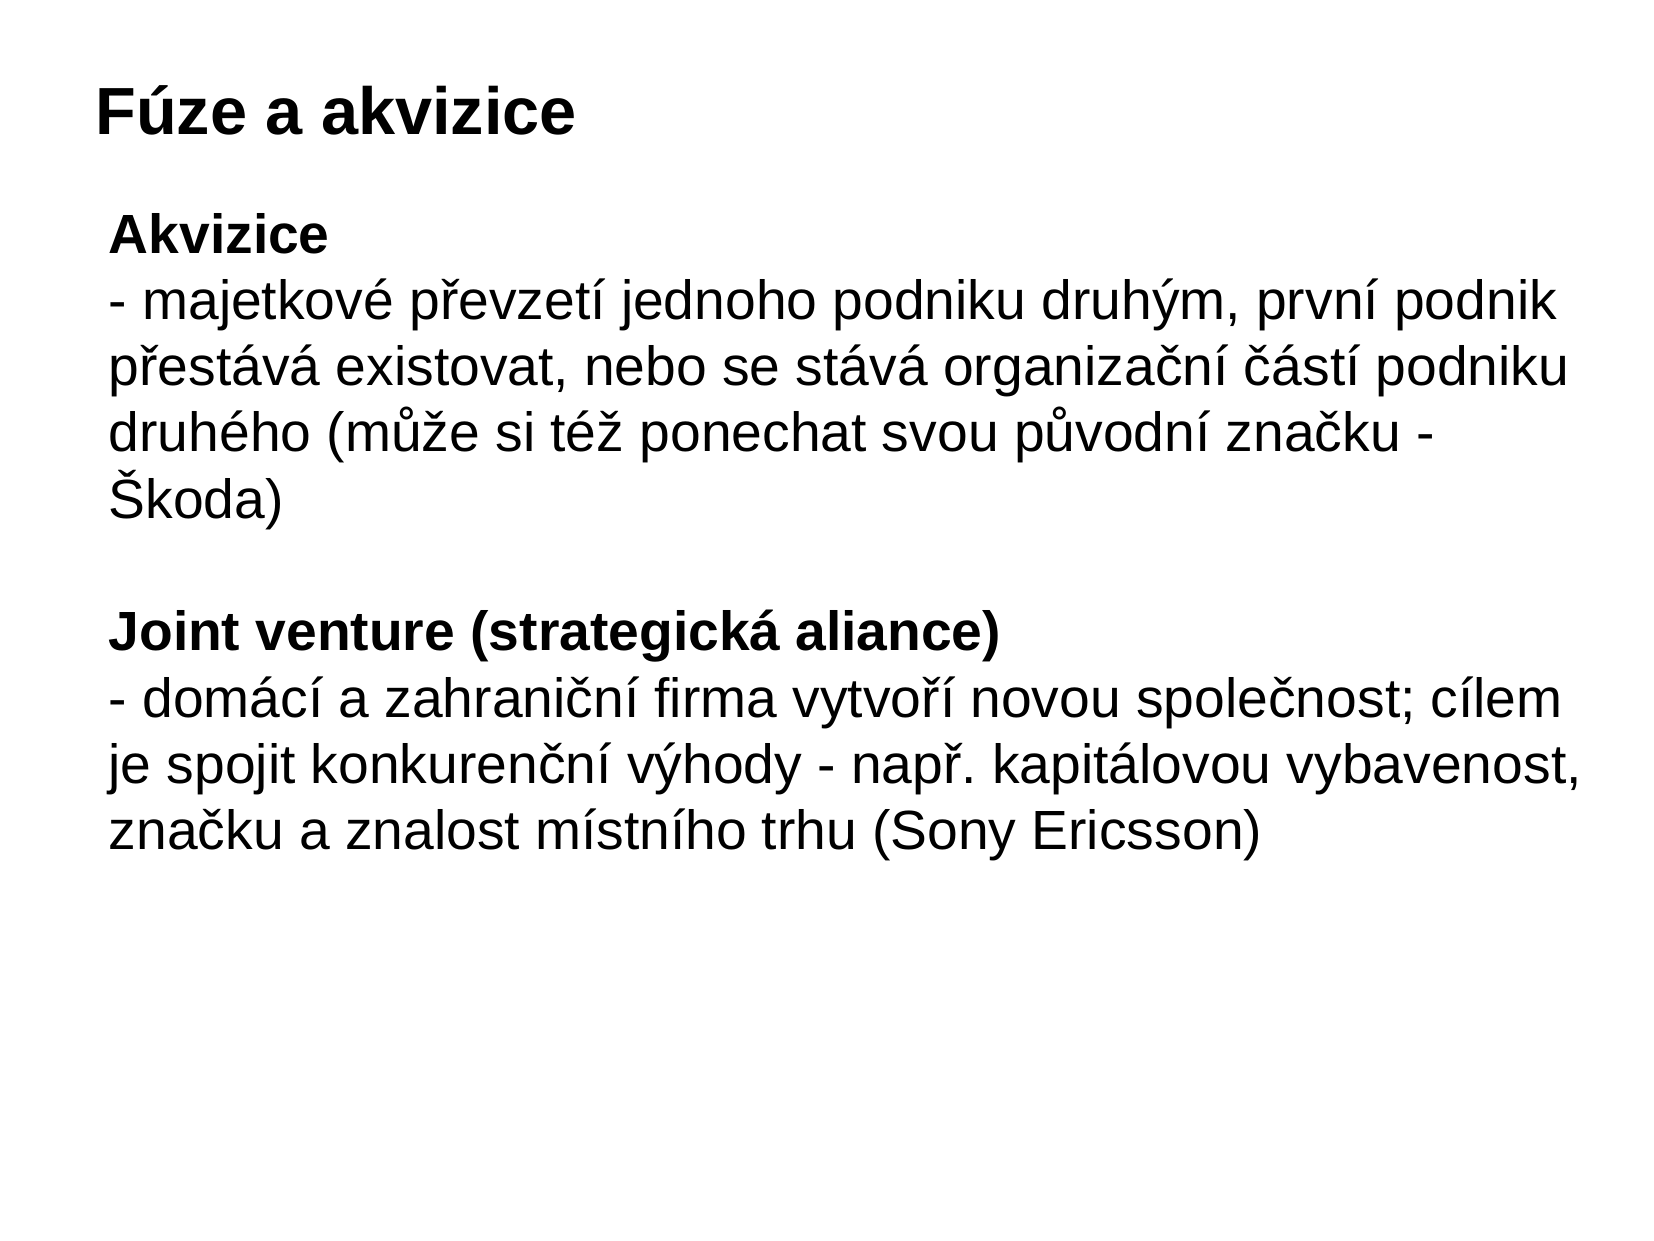

Fúze a akvizice
Akvizice
- majetkové převzetí jednoho podniku druhým, první podnik přestává existovat, nebo se stává organizační částí podniku druhého (může si též ponechat svou původní značku - Škoda)
Joint venture (strategická aliance)
- domácí a zahraniční firma vytvoří novou společnost; cílem je spojit konkurenční výhody - např. kapitálovou vybavenost, značku a znalost místního trhu (Sony Ericsson)